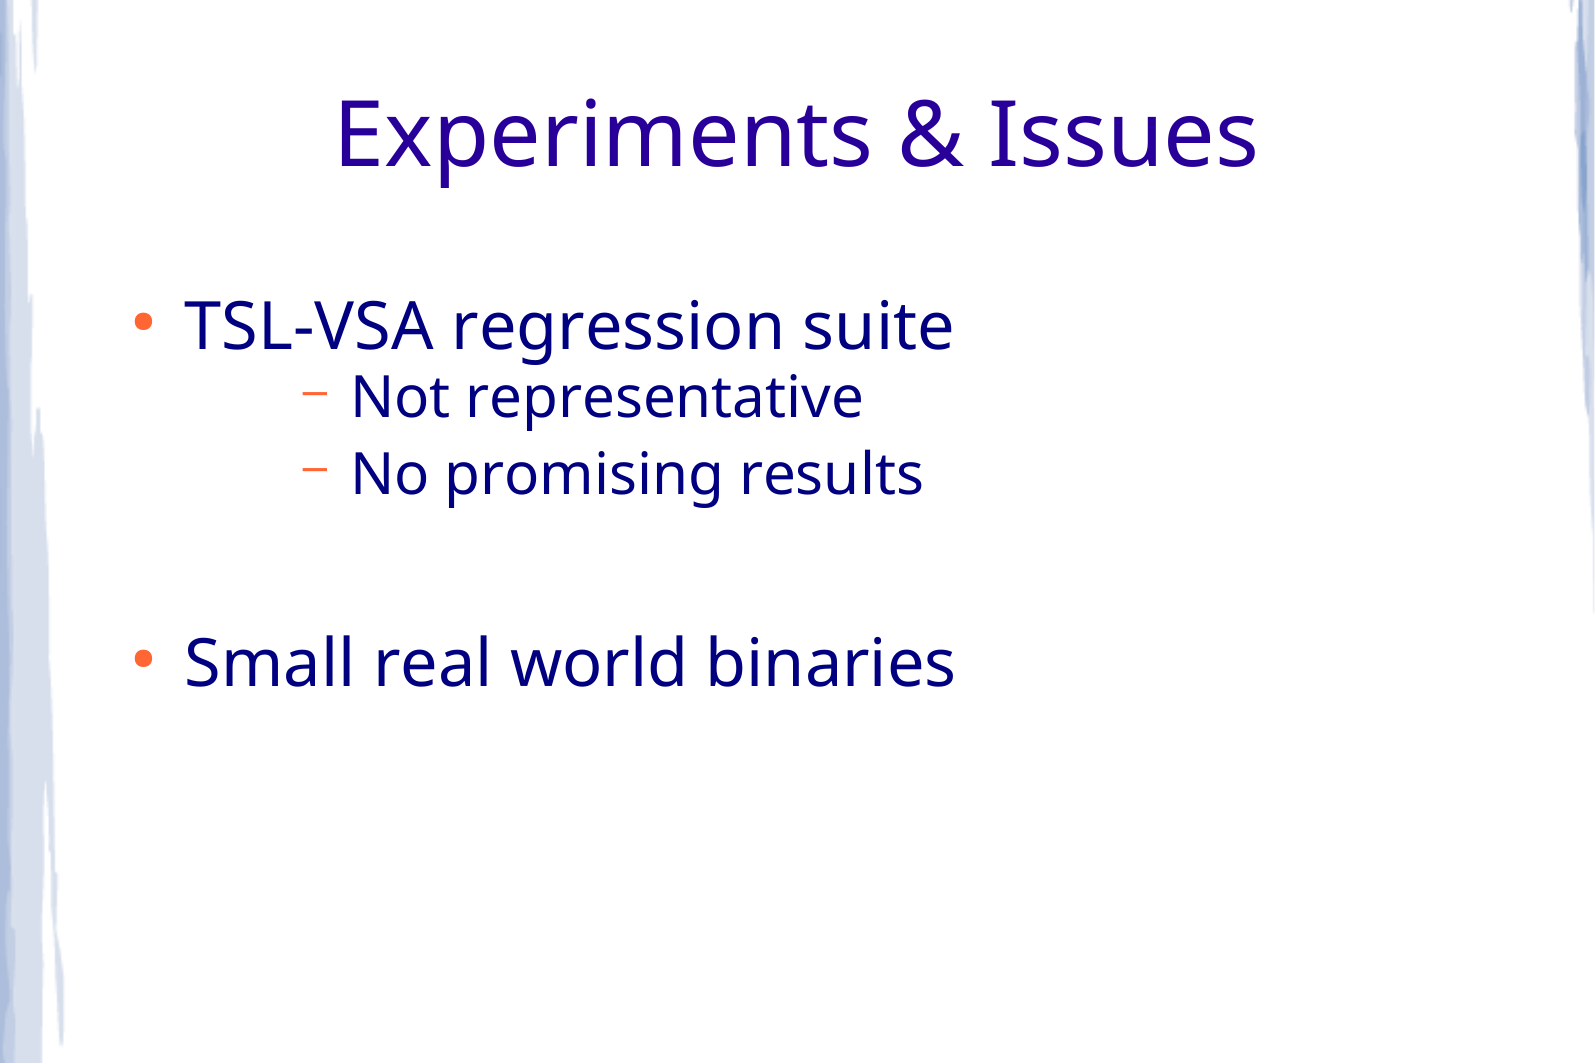

# Experiments & Issues
TSL-VSA regression suite
Not representative
No promising results
Small real world binaries